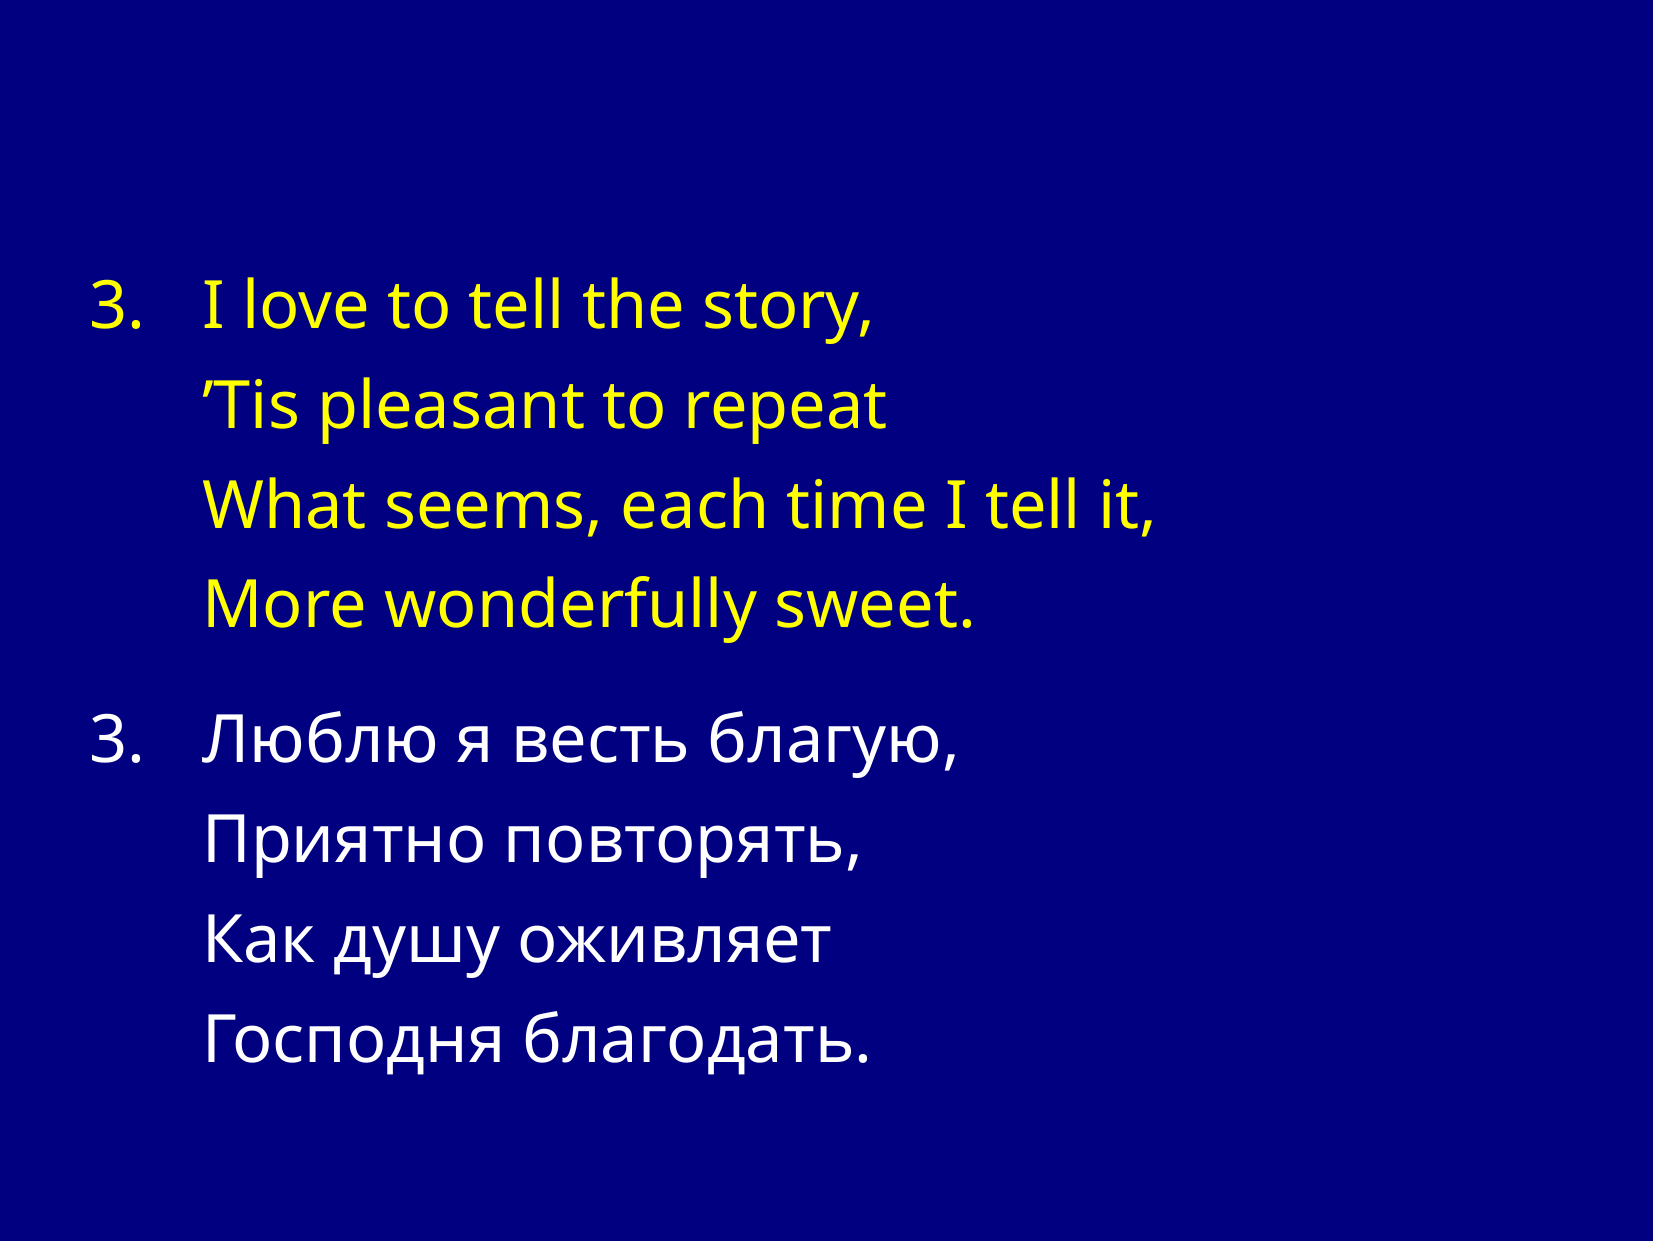

3.	I love to tell the story,
	’Tis pleasant to repeat
	What seems, each time I tell it,
	More wonderfully sweet.
3.	Люблю я весть благую,
	Приятно повторять,
	Как душу оживляет
	Господня благодать.